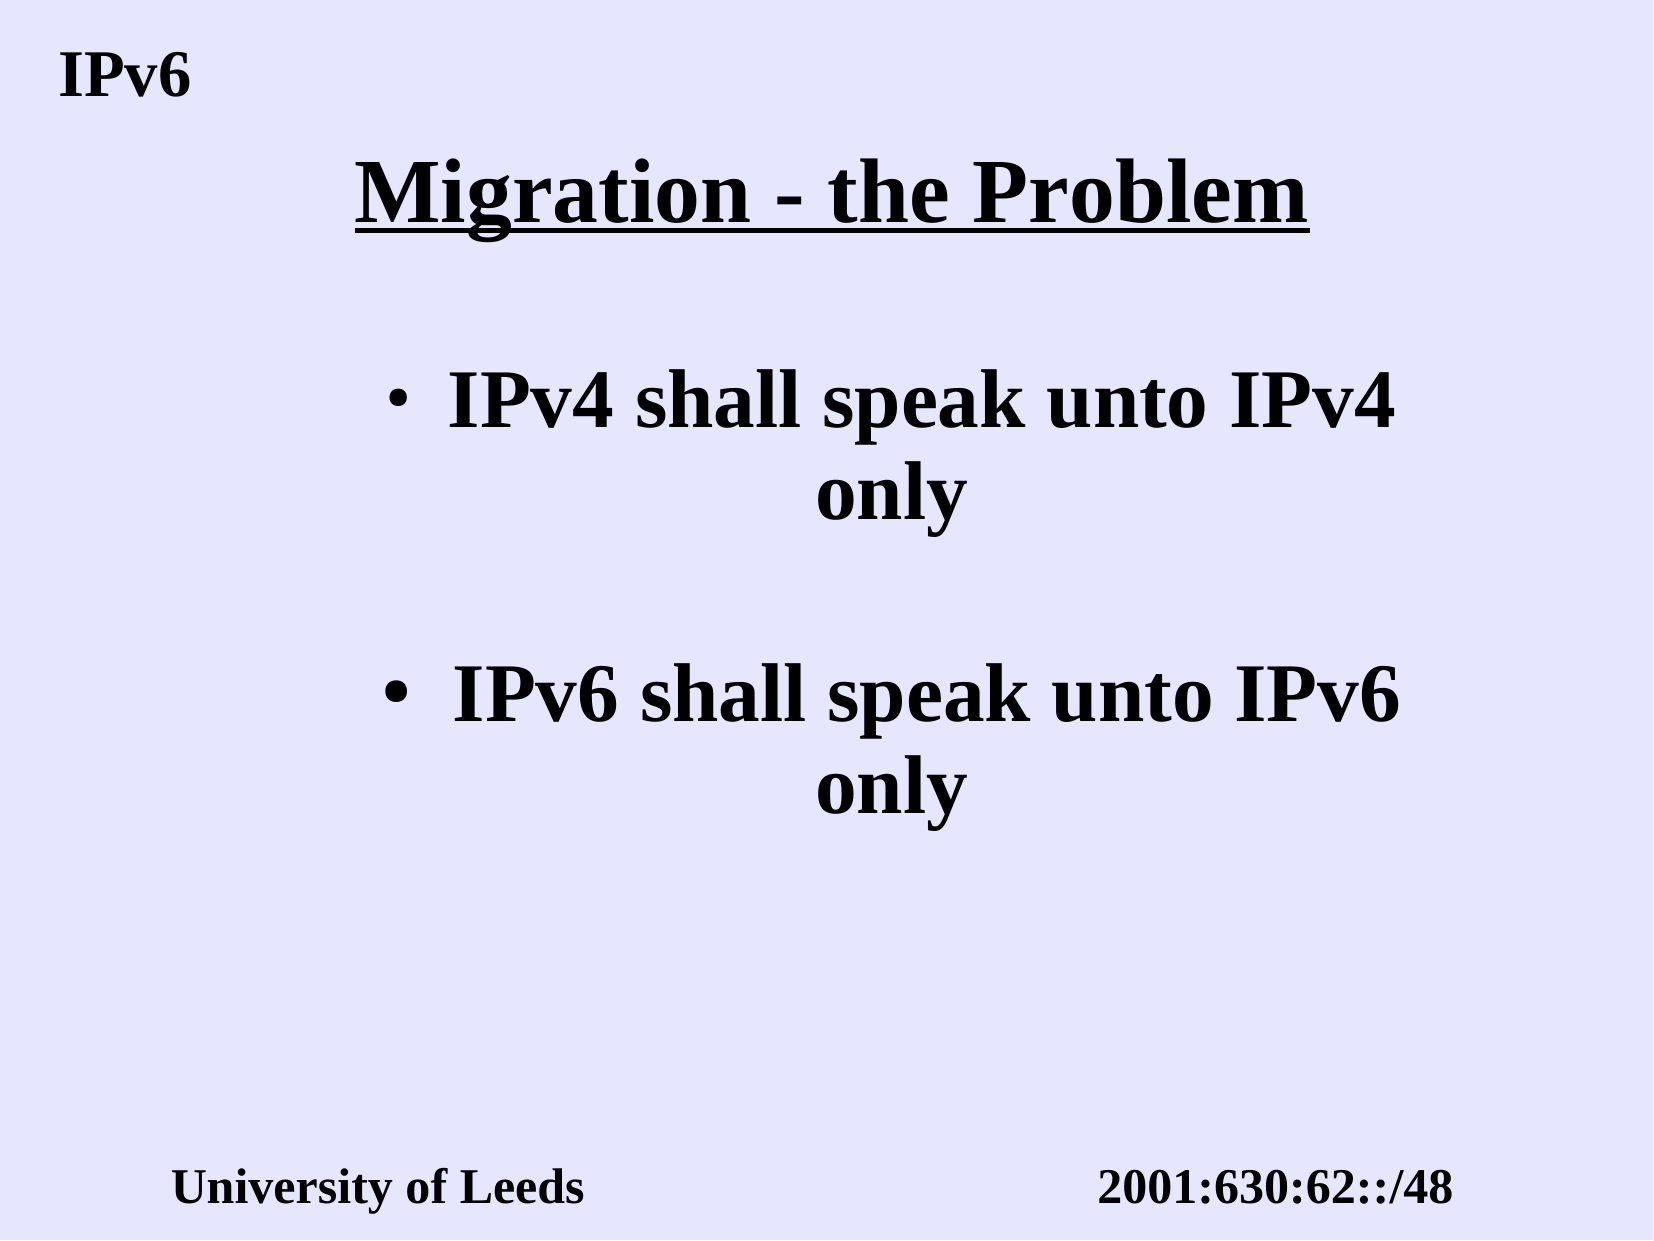

# Migration - the Problem
 IPv4 shall speak unto IPv4 only
 IPv6 shall speak unto IPv6 only